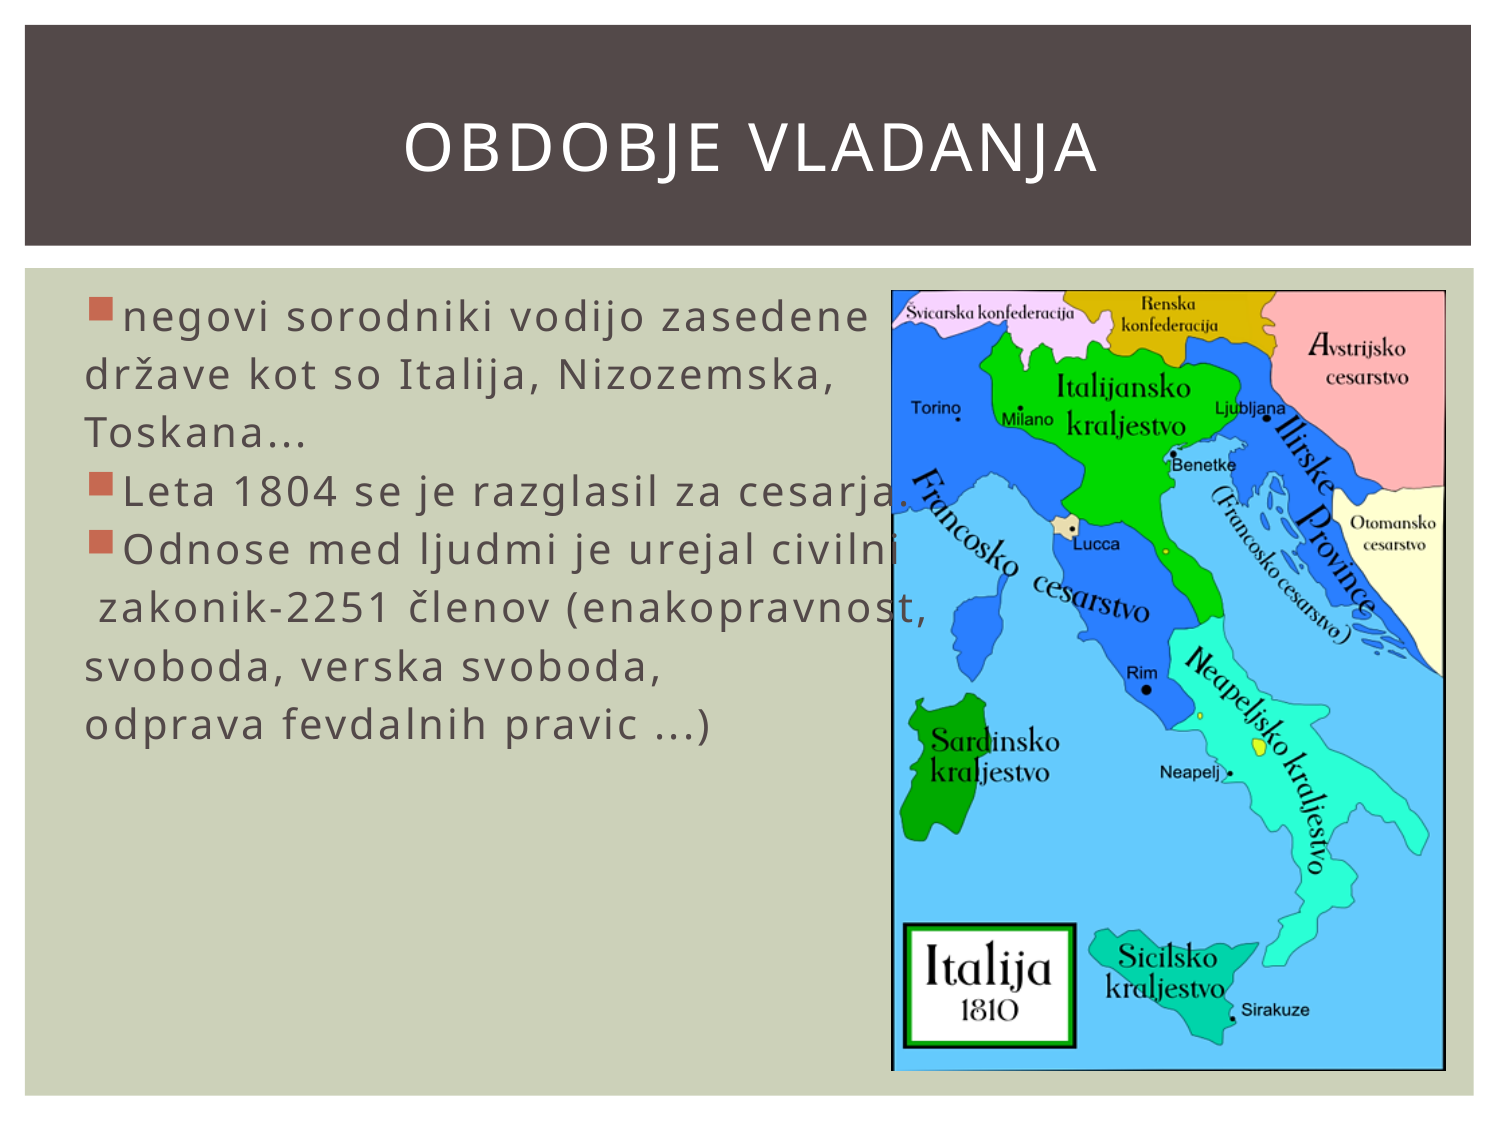

Obdobje vladanja
# negovi sorodniki vodijo zasedene
države kot so Italija, Nizozemska,
Toskana...
Leta 1804 se je razglasil za cesarja.
Odnose med ljudmi je urejal civilni
 zakonik-2251 členov (enakopravnost,
svoboda, verska svoboda,
odprava fevdalnih pravic ...)